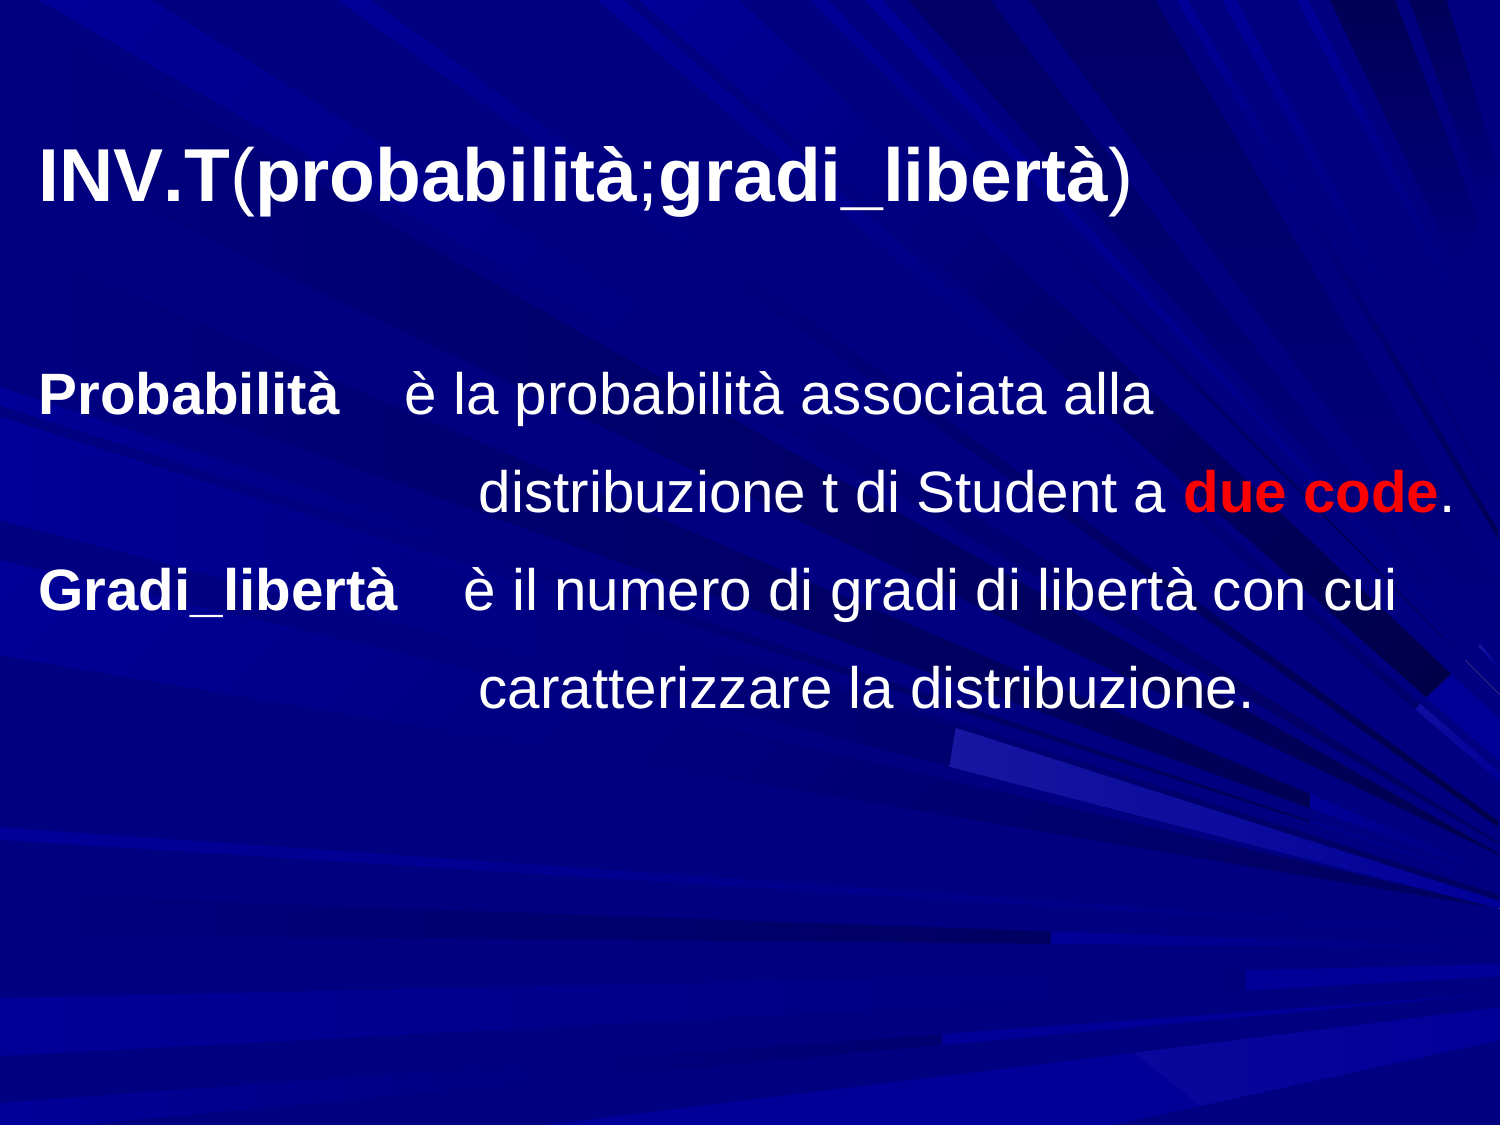

INV.T(probabilità;gradi_libertà)
Probabilità    è la probabilità associata alla distribuzione t di Student a due code.
Gradi_libertà    è il numero di gradi di libertà con cui caratterizzare la distribuzione.